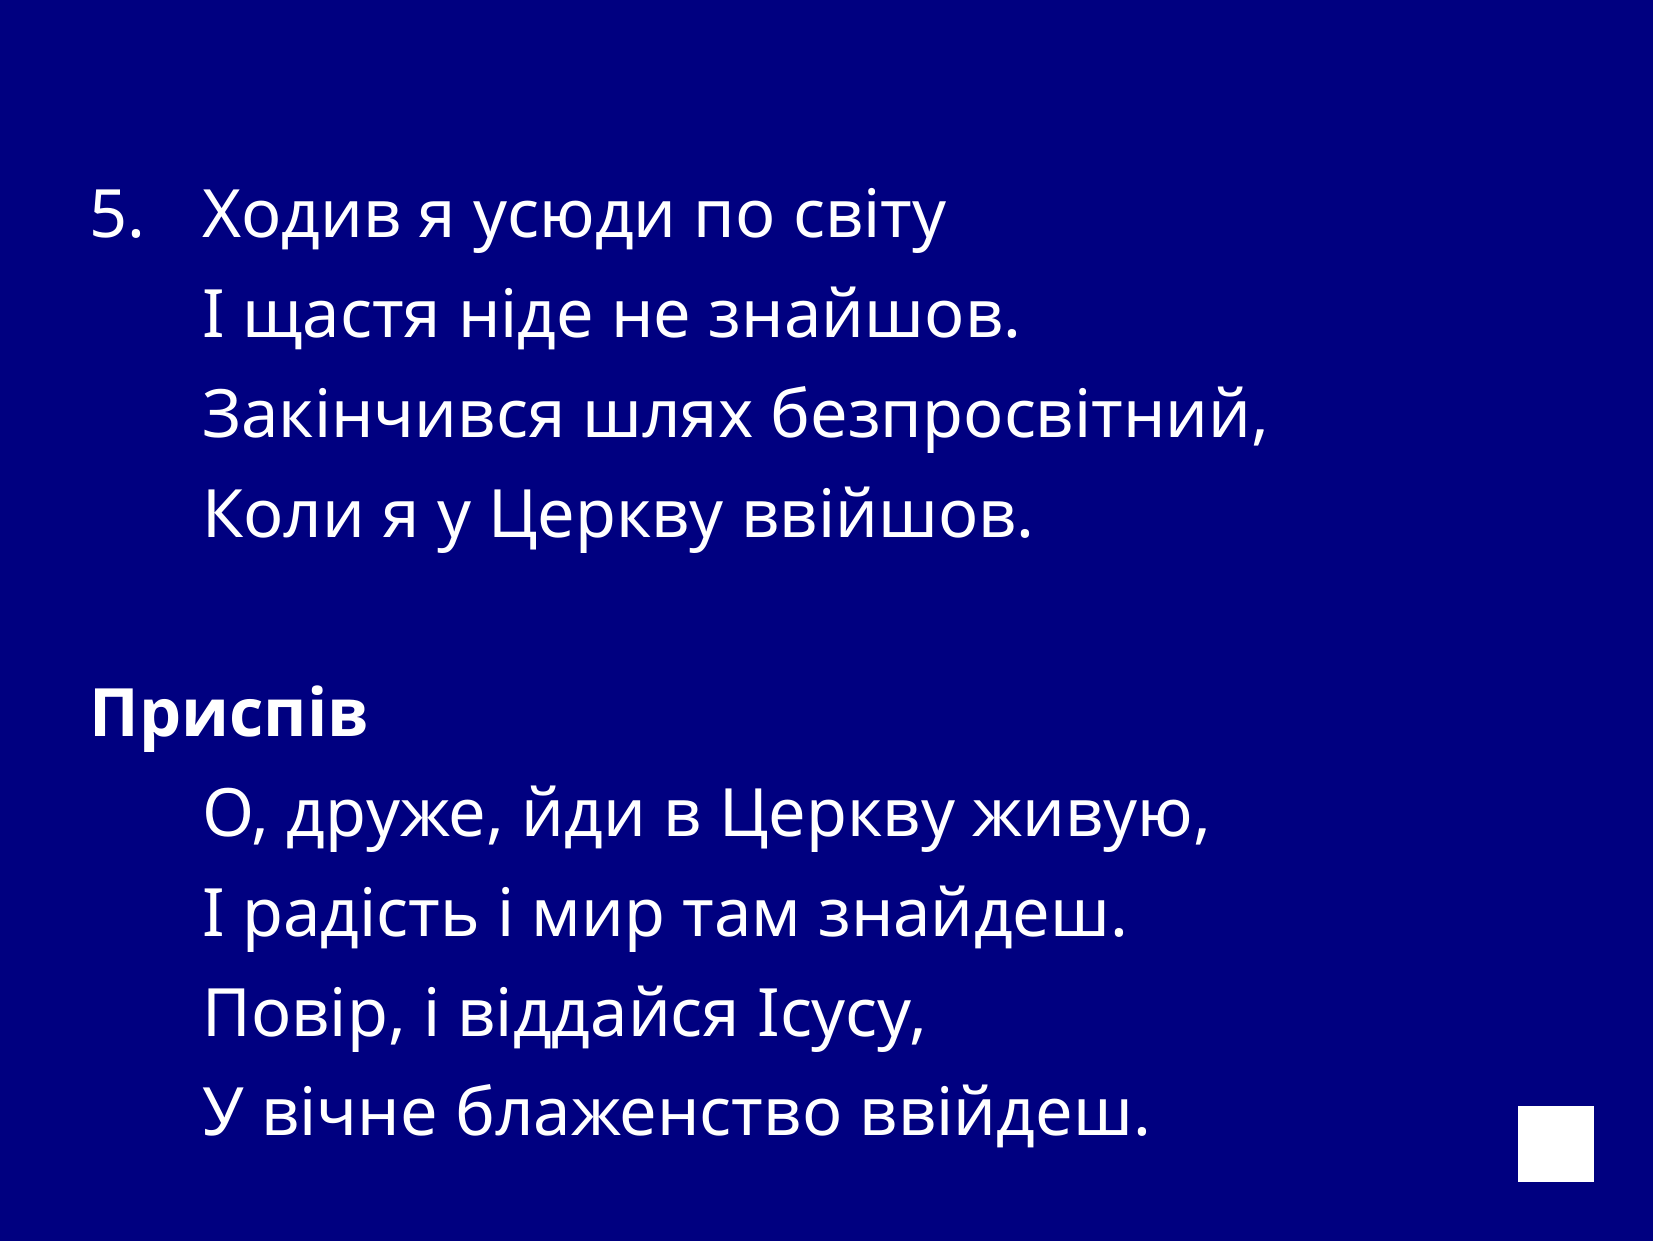

5.	Ходив я усюди по світу
	І щастя ніде не знайшов.
	Закінчився шлях безпросвітний,
	Коли я у Церкву ввійшов.
Приспів
	О, друже, йди в Церкву живую,
	І радість і мир там знайдеш.
	Повір, і віддайся Ісусу,
	У вічне блаженство ввійдеш.